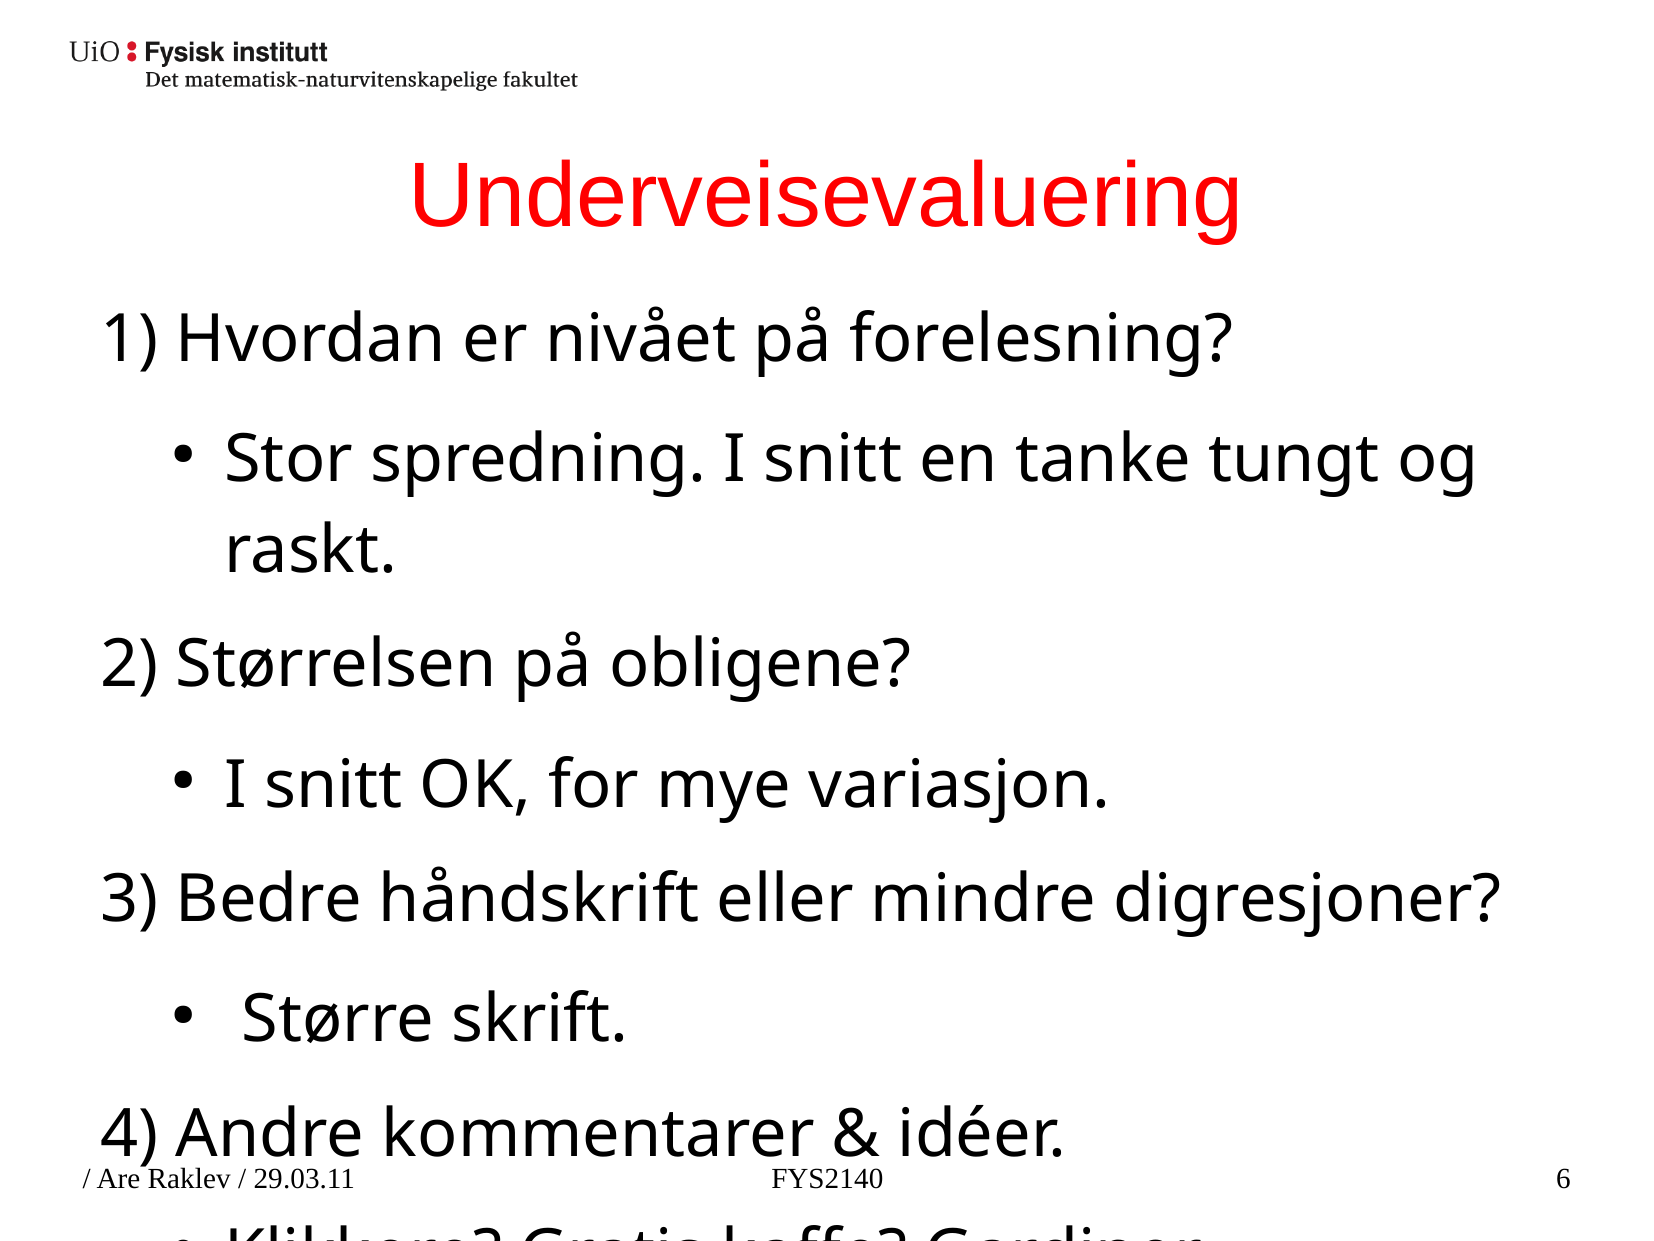

# Underveisevaluering
 Hvordan er nivået på forelesning?
Stor spredning. I snitt en tanke tungt og raskt.
 Størrelsen på obligene?
I snitt OK, for mye variasjon.
 Bedre håndskrift eller mindre digresjoner?
 Større skrift.
 Andre kommentarer & idéer.
Klikkere? Gratis kaffe? Gardiner.
/ Are Raklev / 29.03.11
FYS2140
6